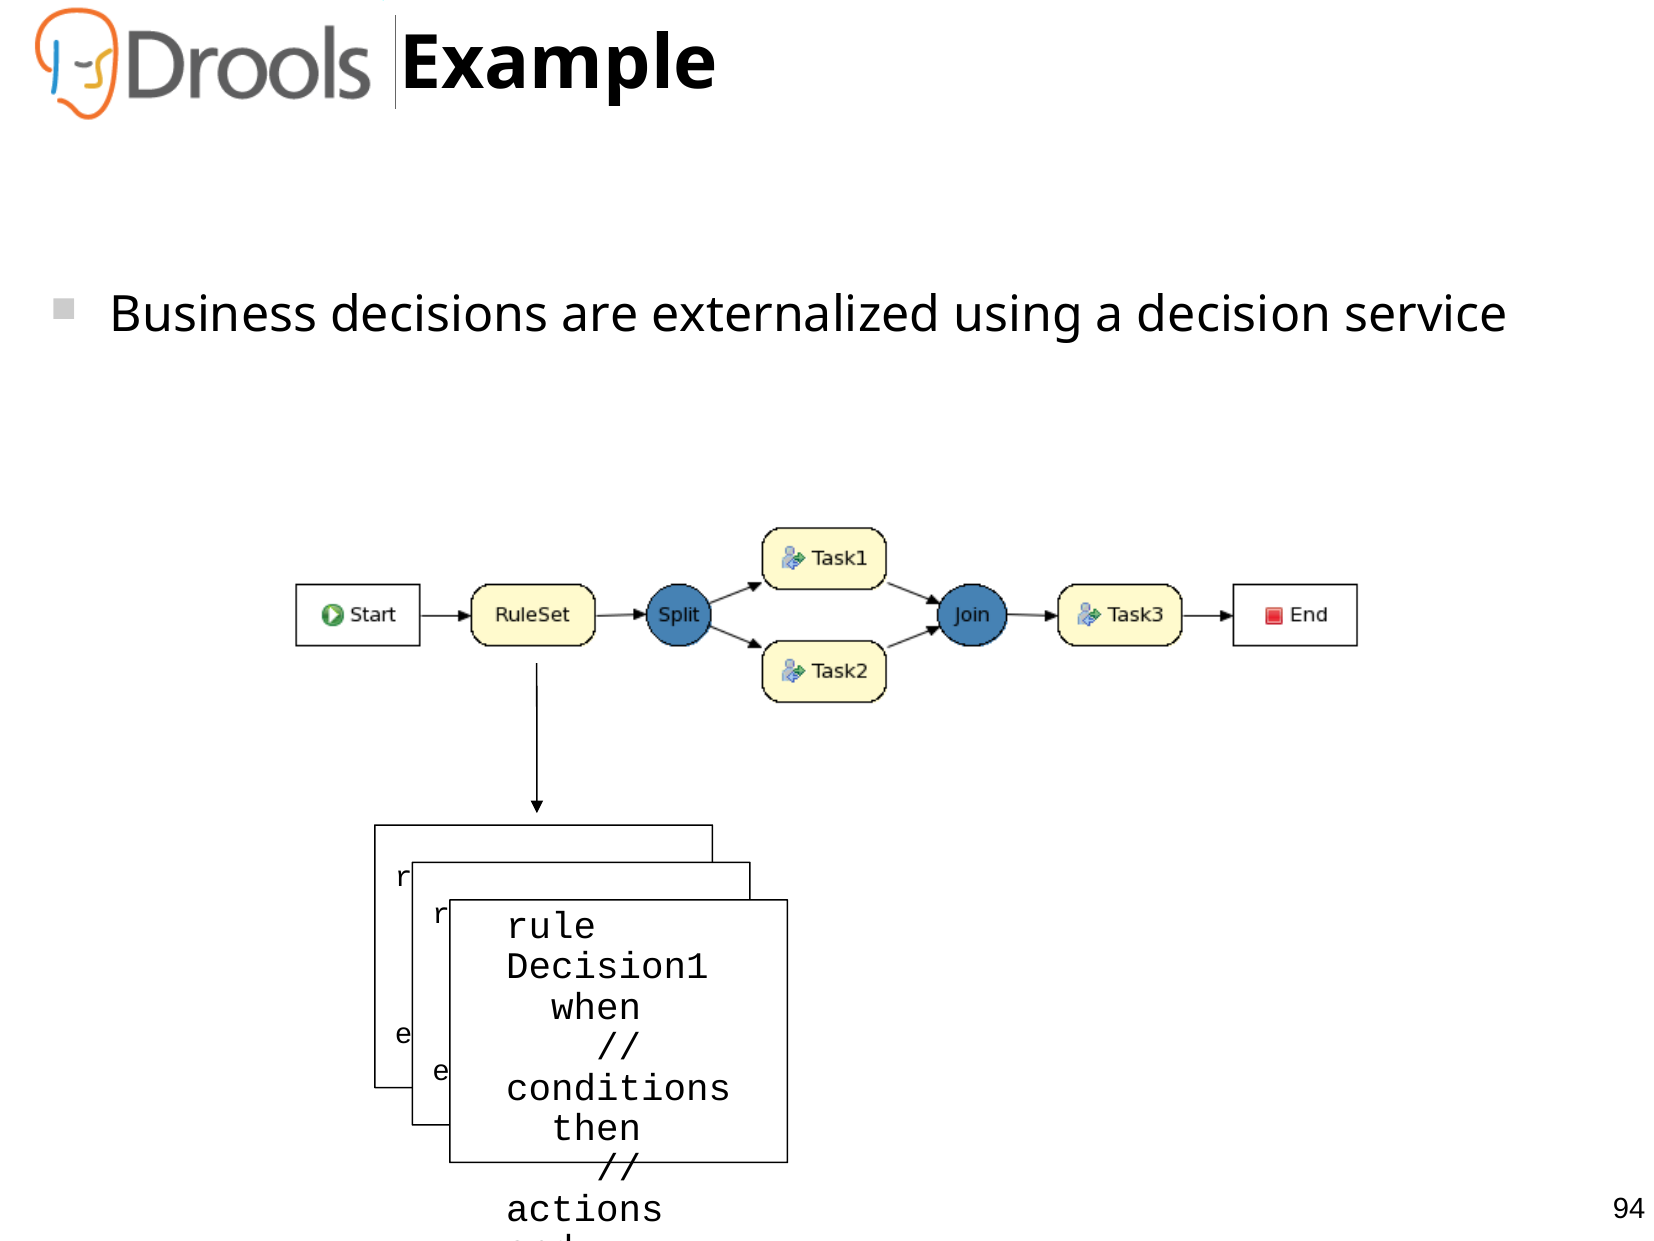

# Example
Business decisions are externalized using a decision service
rule Decision1
 when
 // conditions
 then
 // actions
end
rule Decision1
 when
 // conditions
 then
 // actions
end
rule Decision1
 when
 // conditions
 then
 // actions
end